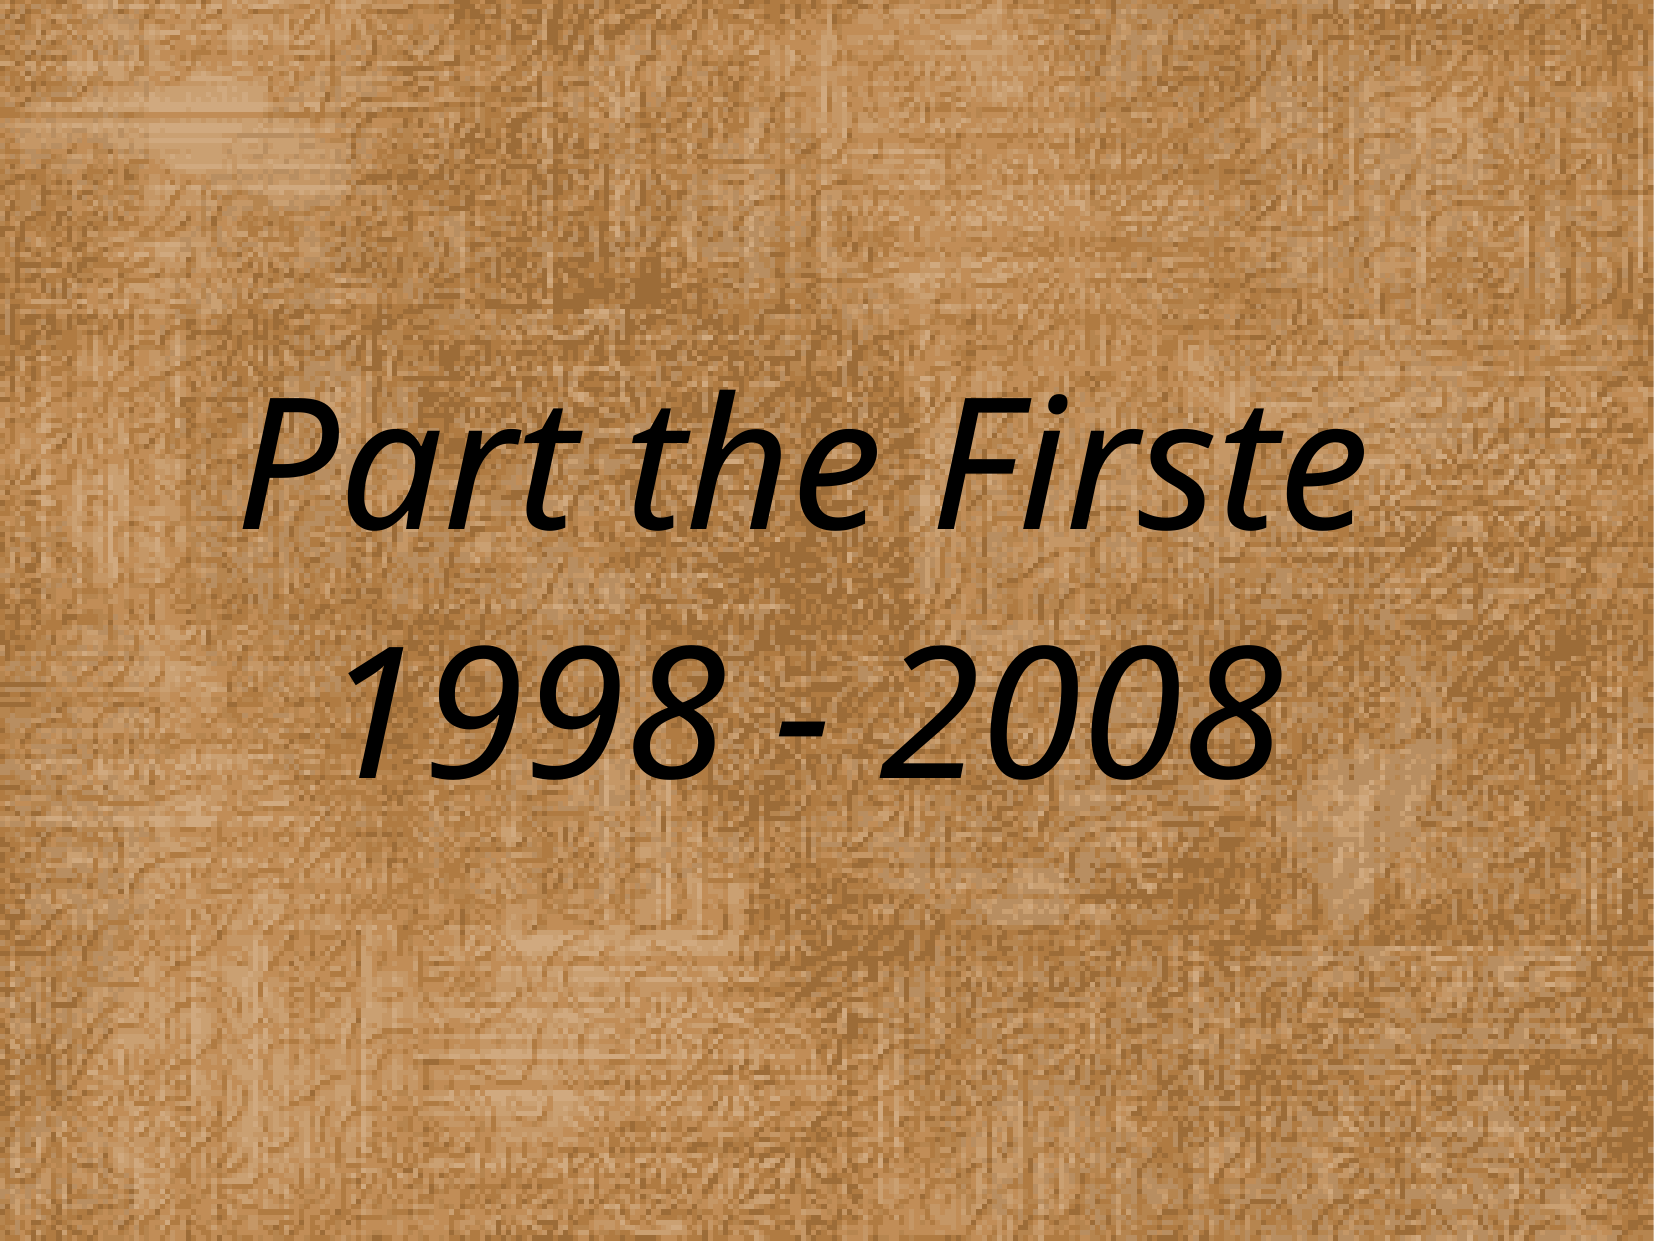

# Part the Firste 1998 - 2008